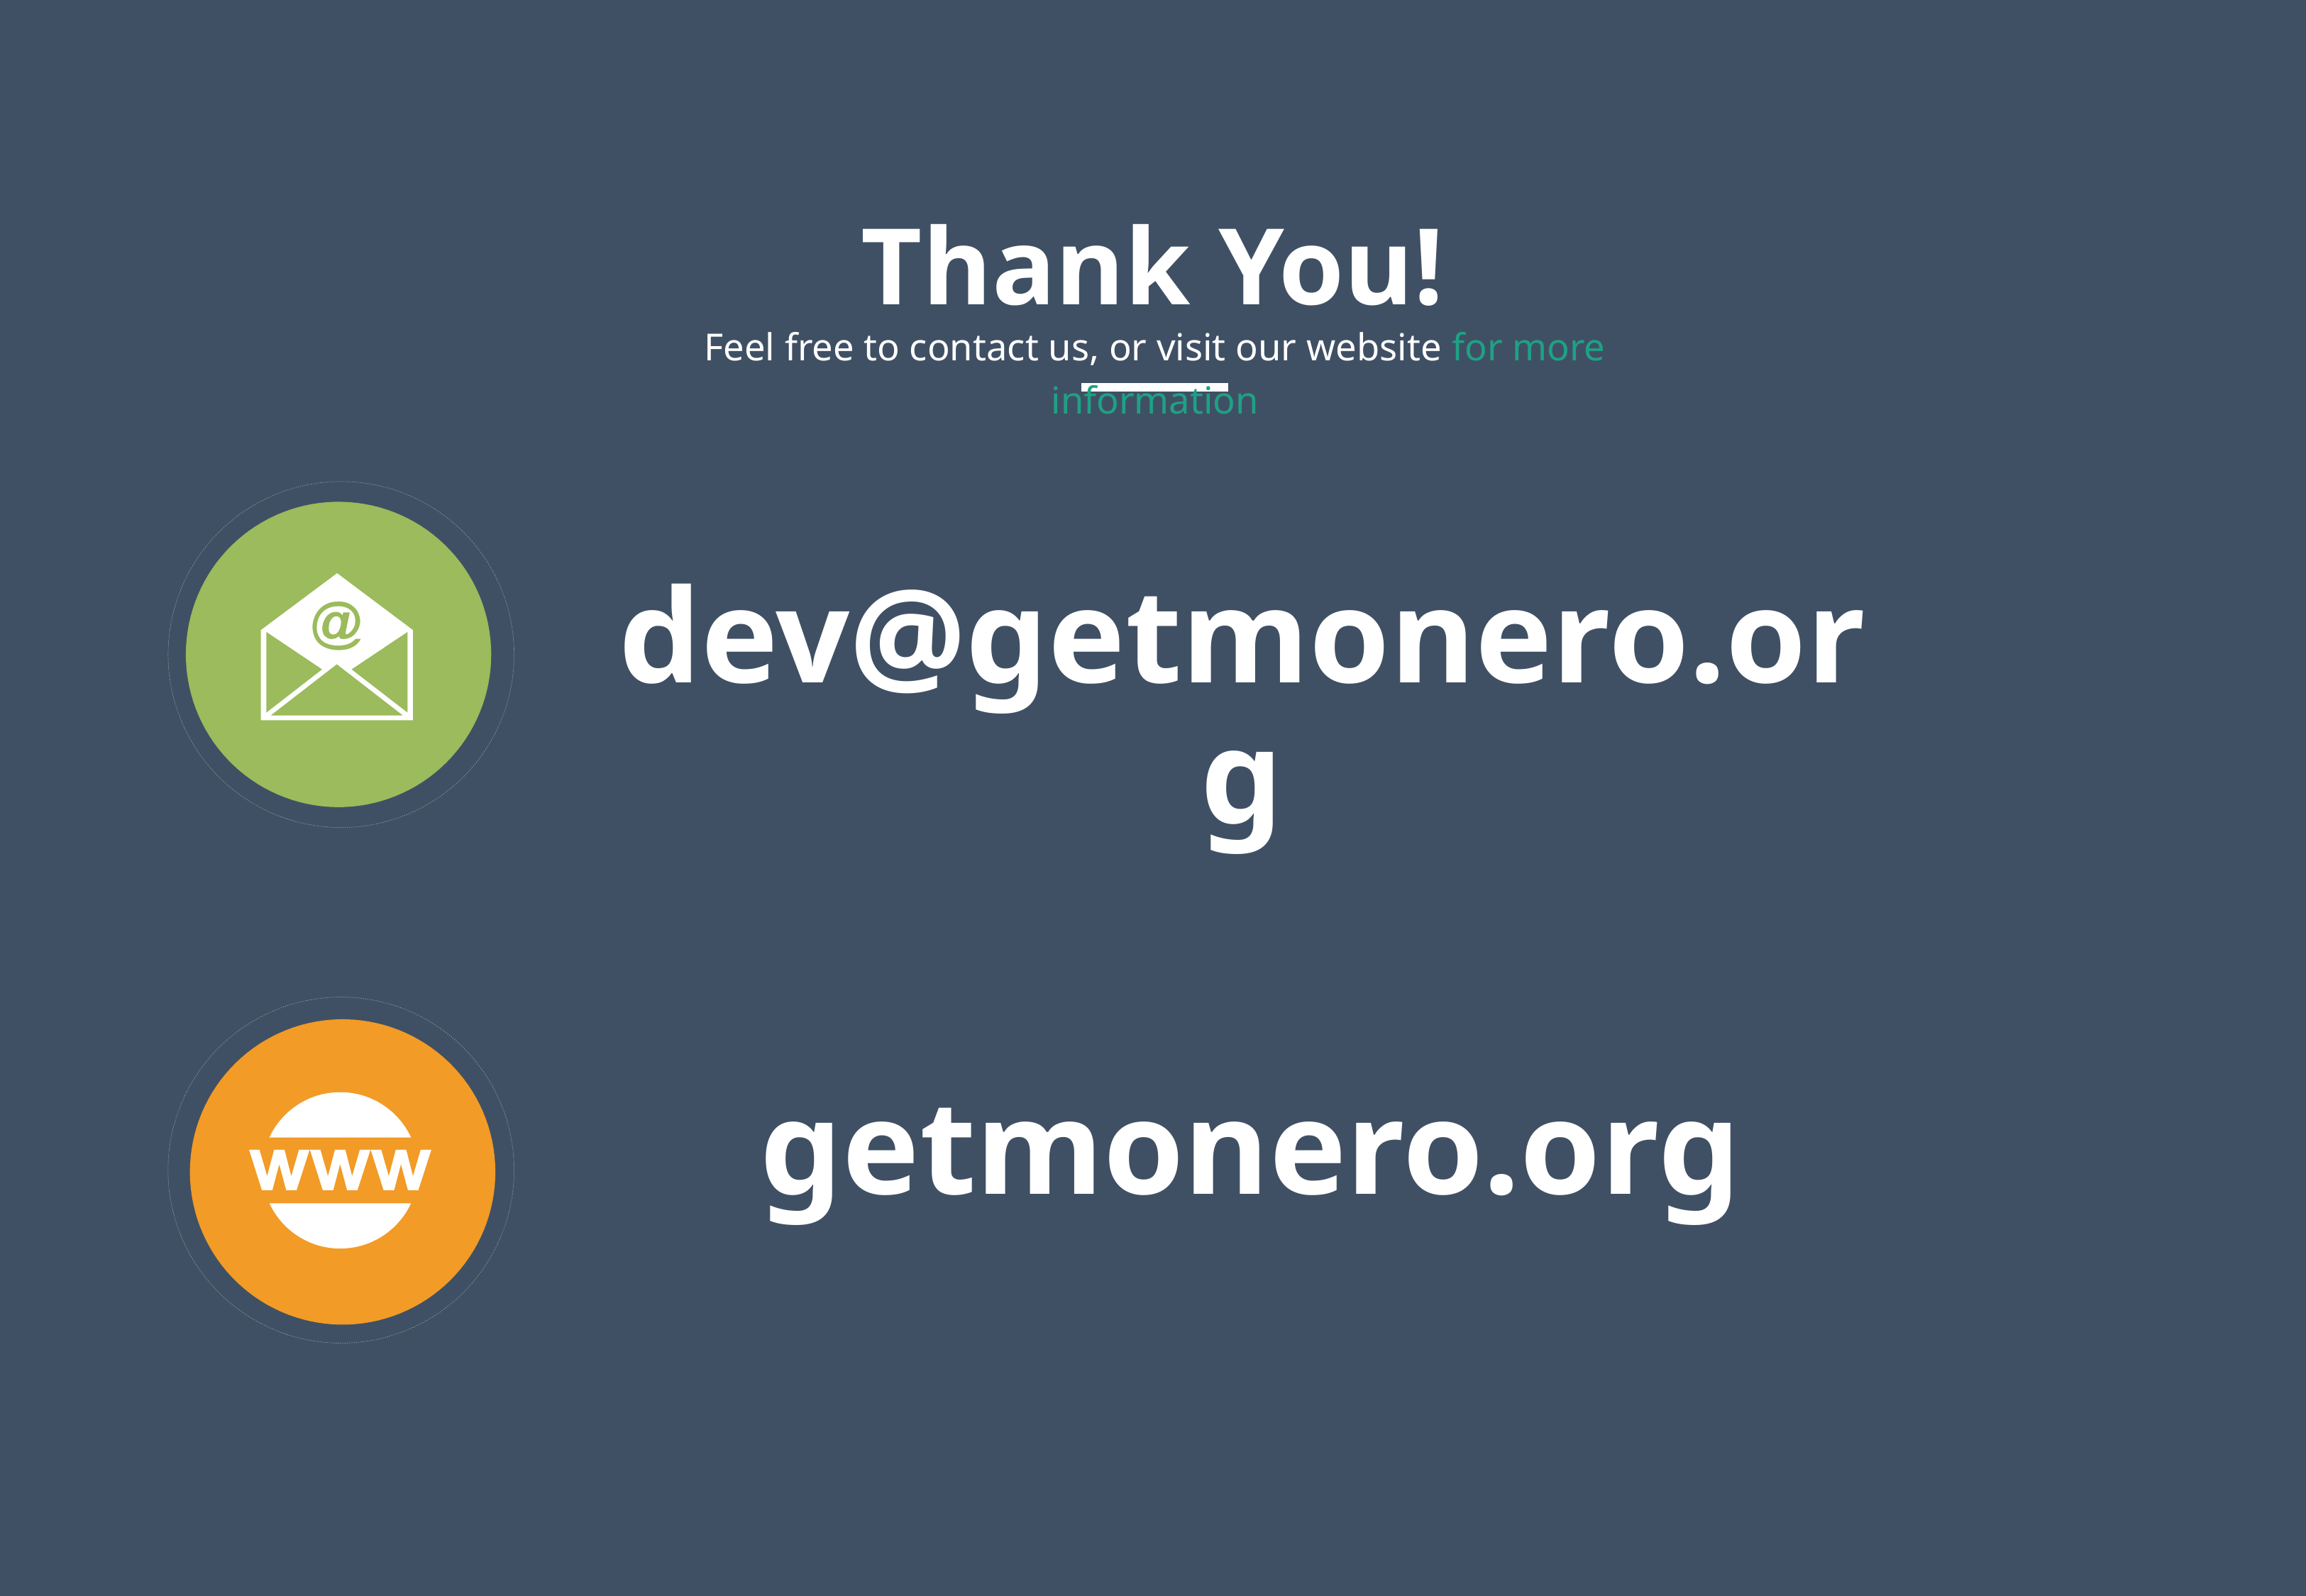

Thank You!
Feel free to contact us, or visit our website for more information
dev@getmonero.org
getmonero.org